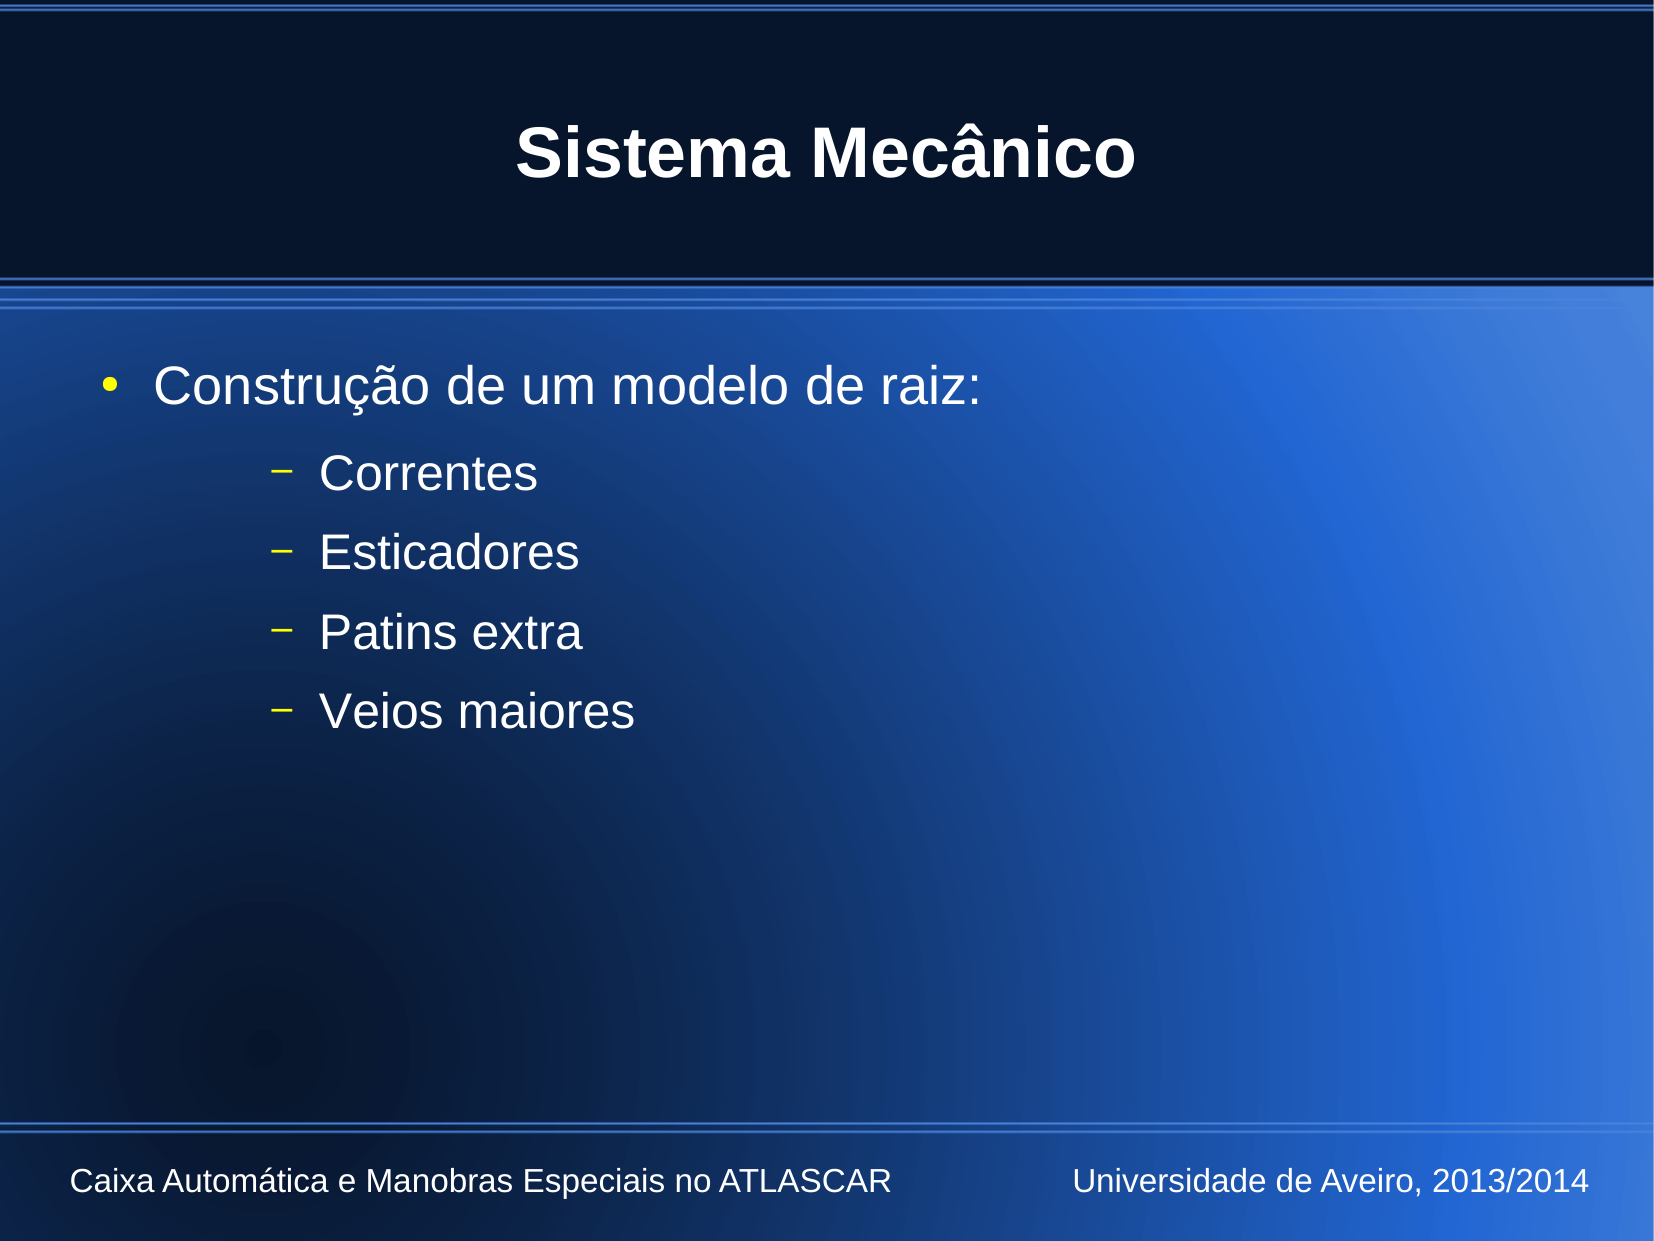

# Sistema Mecânico
Construção de um modelo de raiz:
Correntes
Esticadores
Patins extra
Veios maiores
Caixa Automática e Manobras Especiais no ATLASCAR
Universidade de Aveiro, 2013/2014